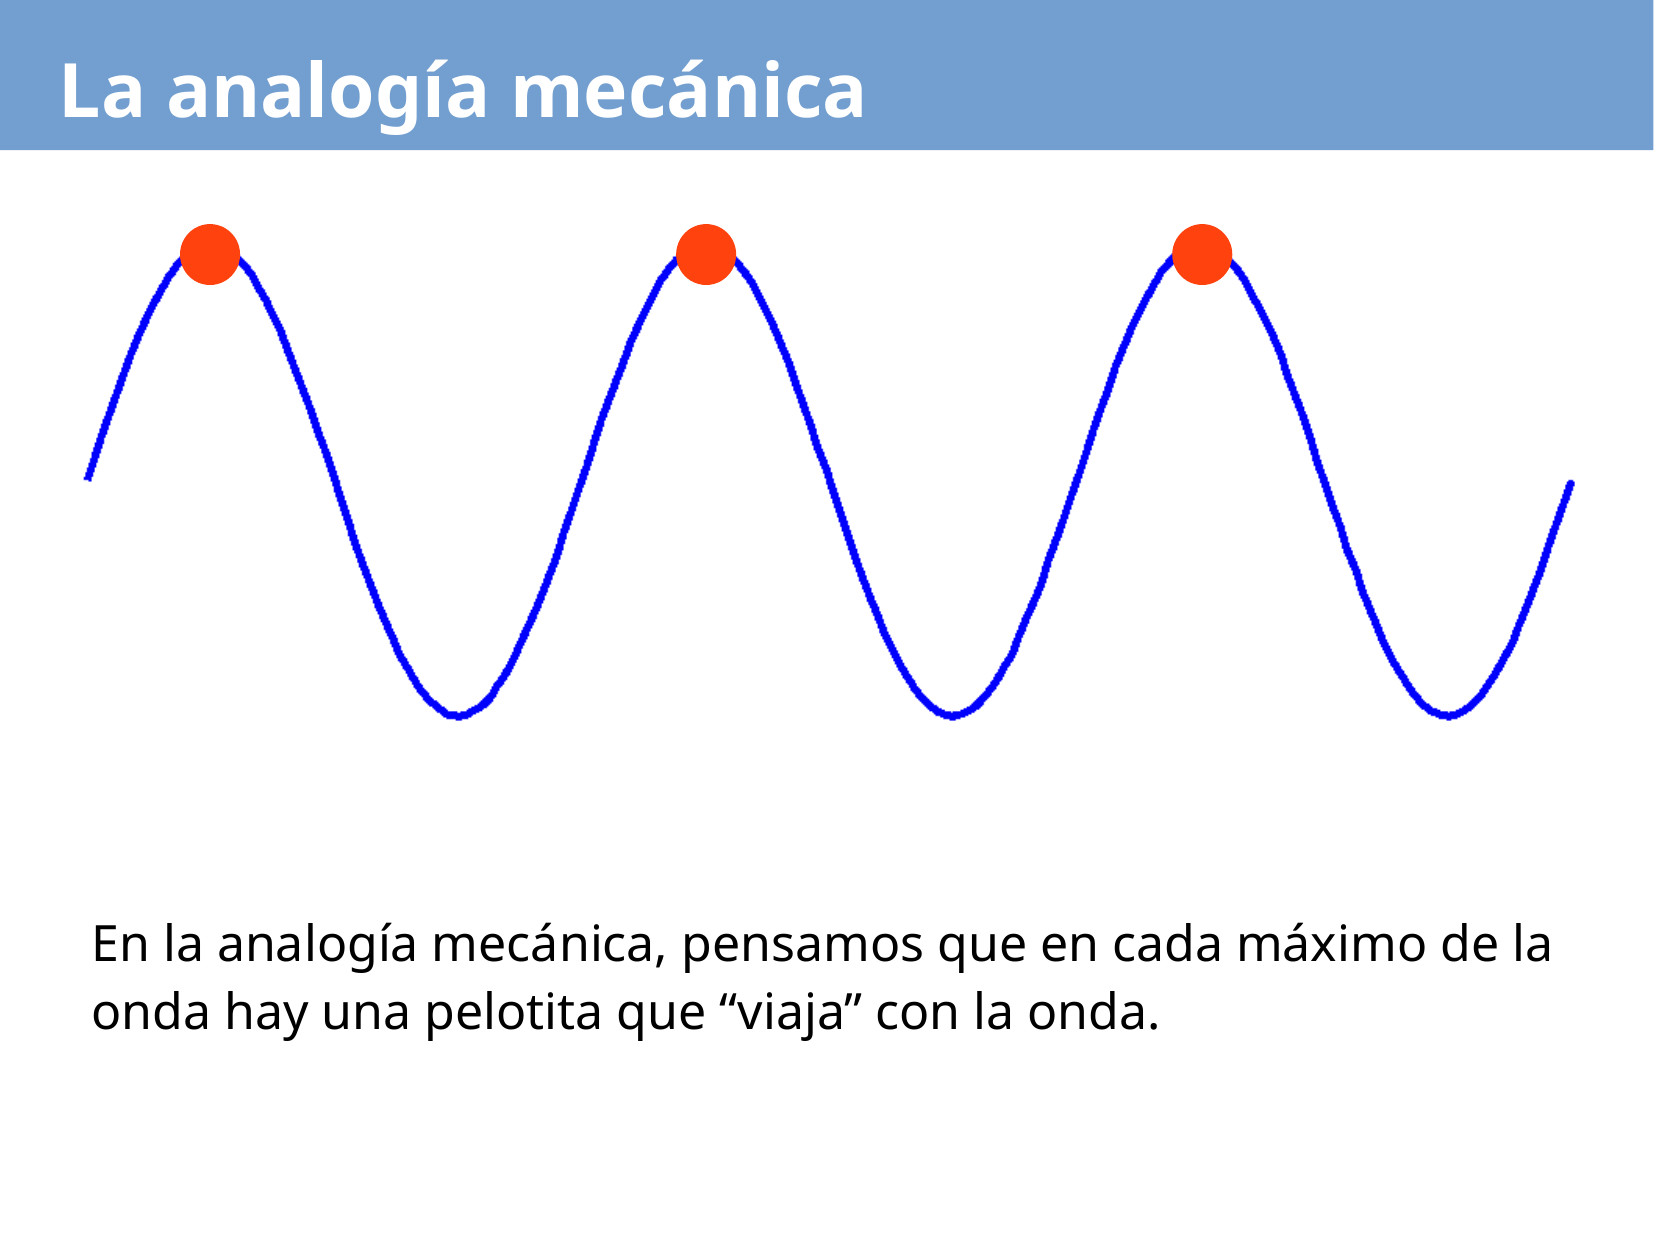

La analogía mecánica
En la analogía mecánica, pensamos que en cada máximo de la onda hay una pelotita que “viaja” con la onda.